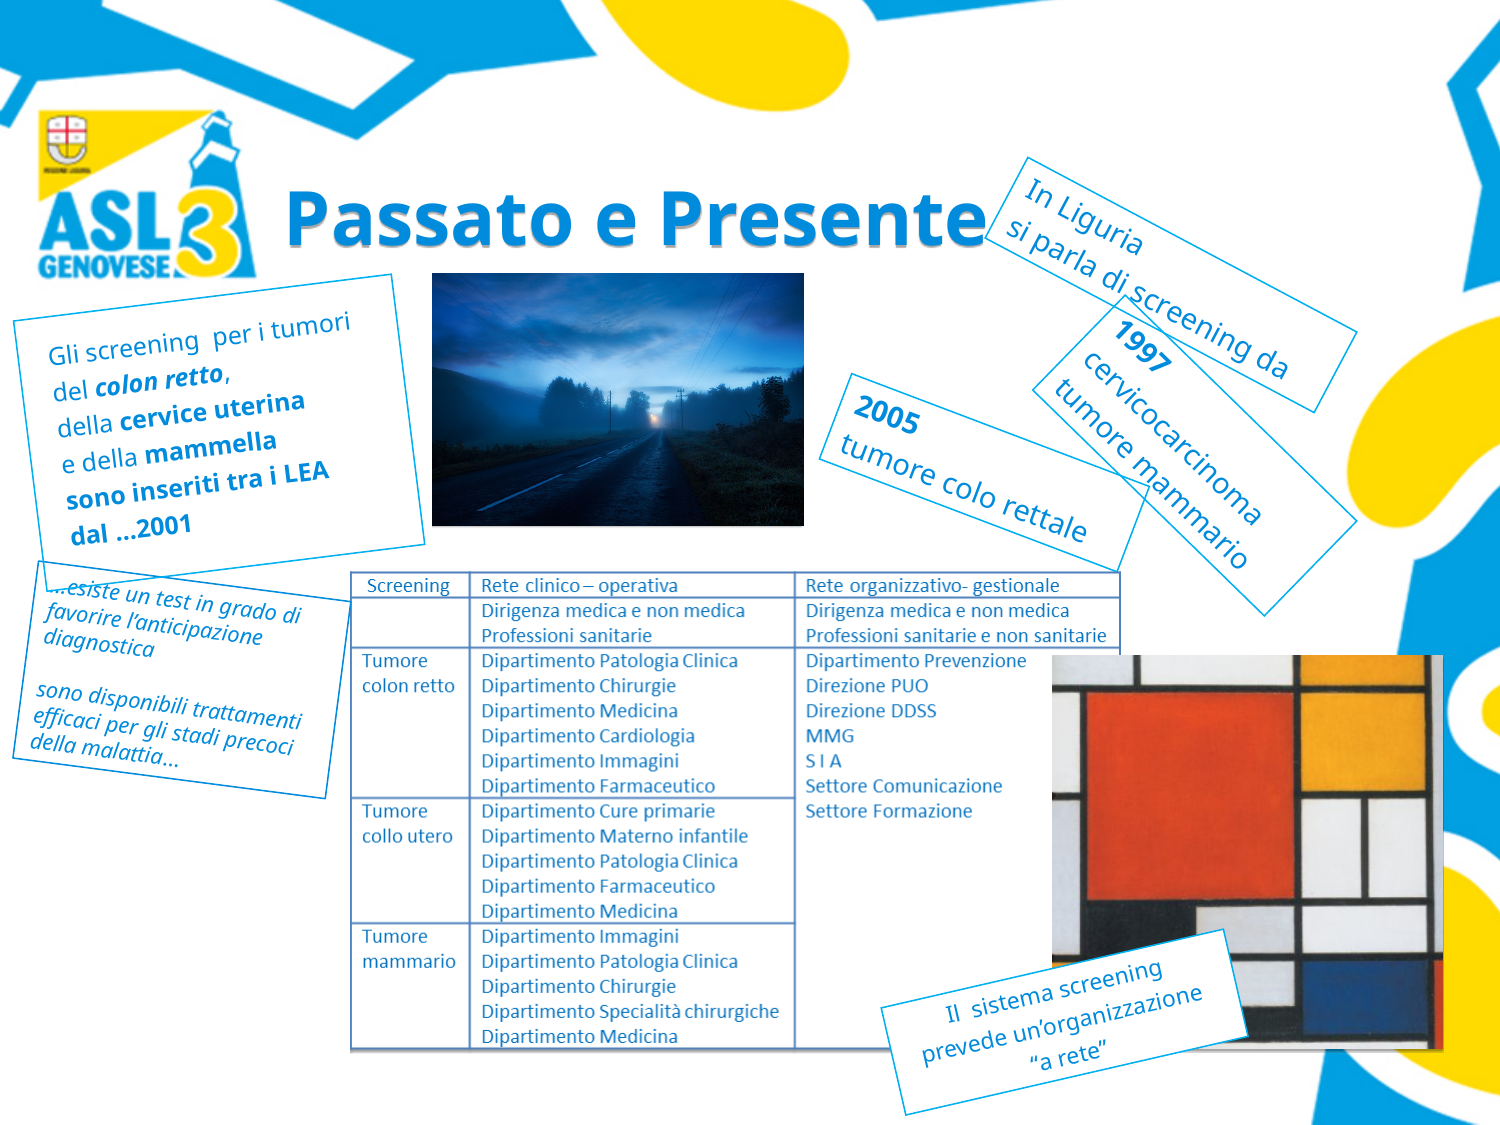

# Passato e Presente
In Liguria
si parla di screening da
Gli screening per i tumori
del colon retto,
della cervice uterina
e della mammella
sono inseriti tra i LEA
dal …2001
1997
cervicocarcinoma
tumore mammario
2005
tumore colo rettale
…esiste un test in grado di favorire l’anticipazione diagnostica
sono disponibili trattamenti efficaci per gli stadi precoci della malattia…
Il sistema screening
prevede un’organizzazione
“a rete”